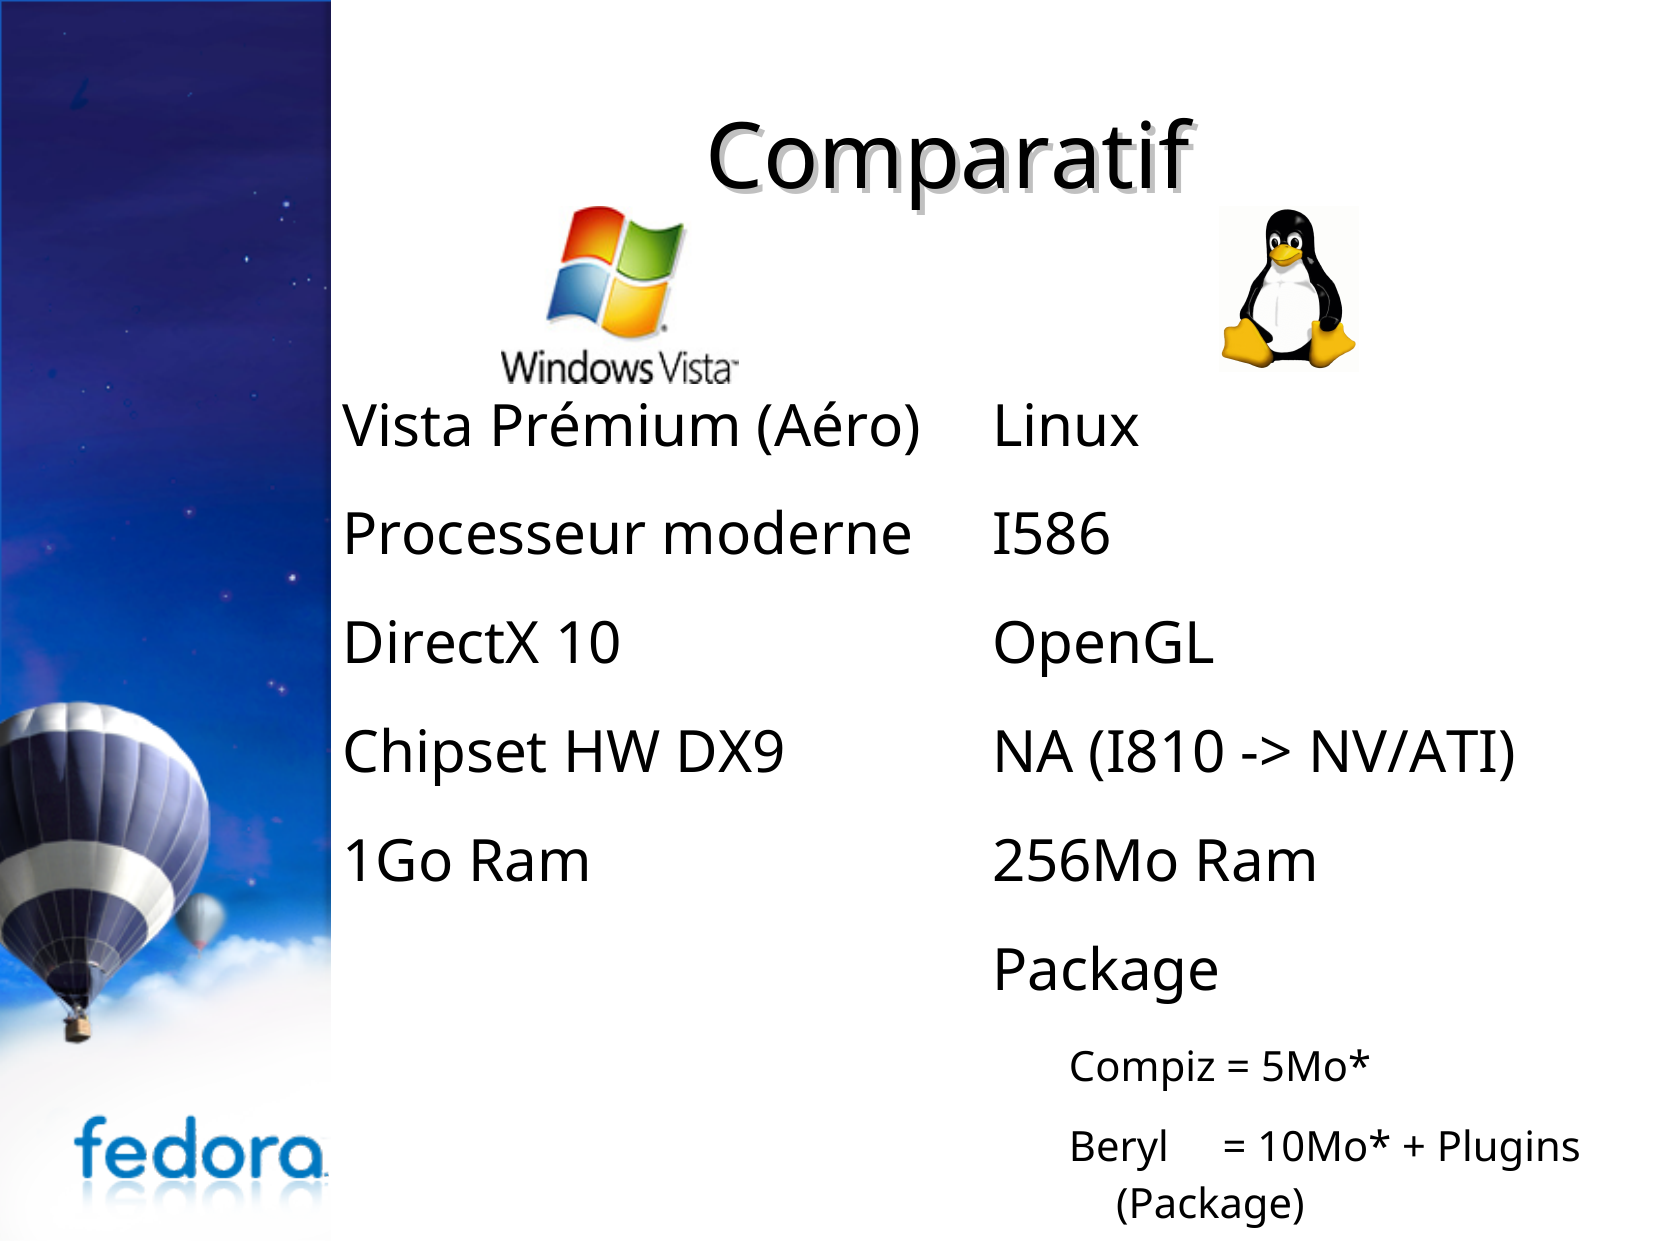

# Comparatif
Vista Prémium (Aéro)
Processeur moderne
DirectX 10
Chipset HW DX9
1Go Ram
Linux
I586
OpenGL
NA (I810 -> NV/ATI)
256Mo Ram
Package
Compiz = 5Mo*
Beryl = 10Mo* + Plugins (Package)